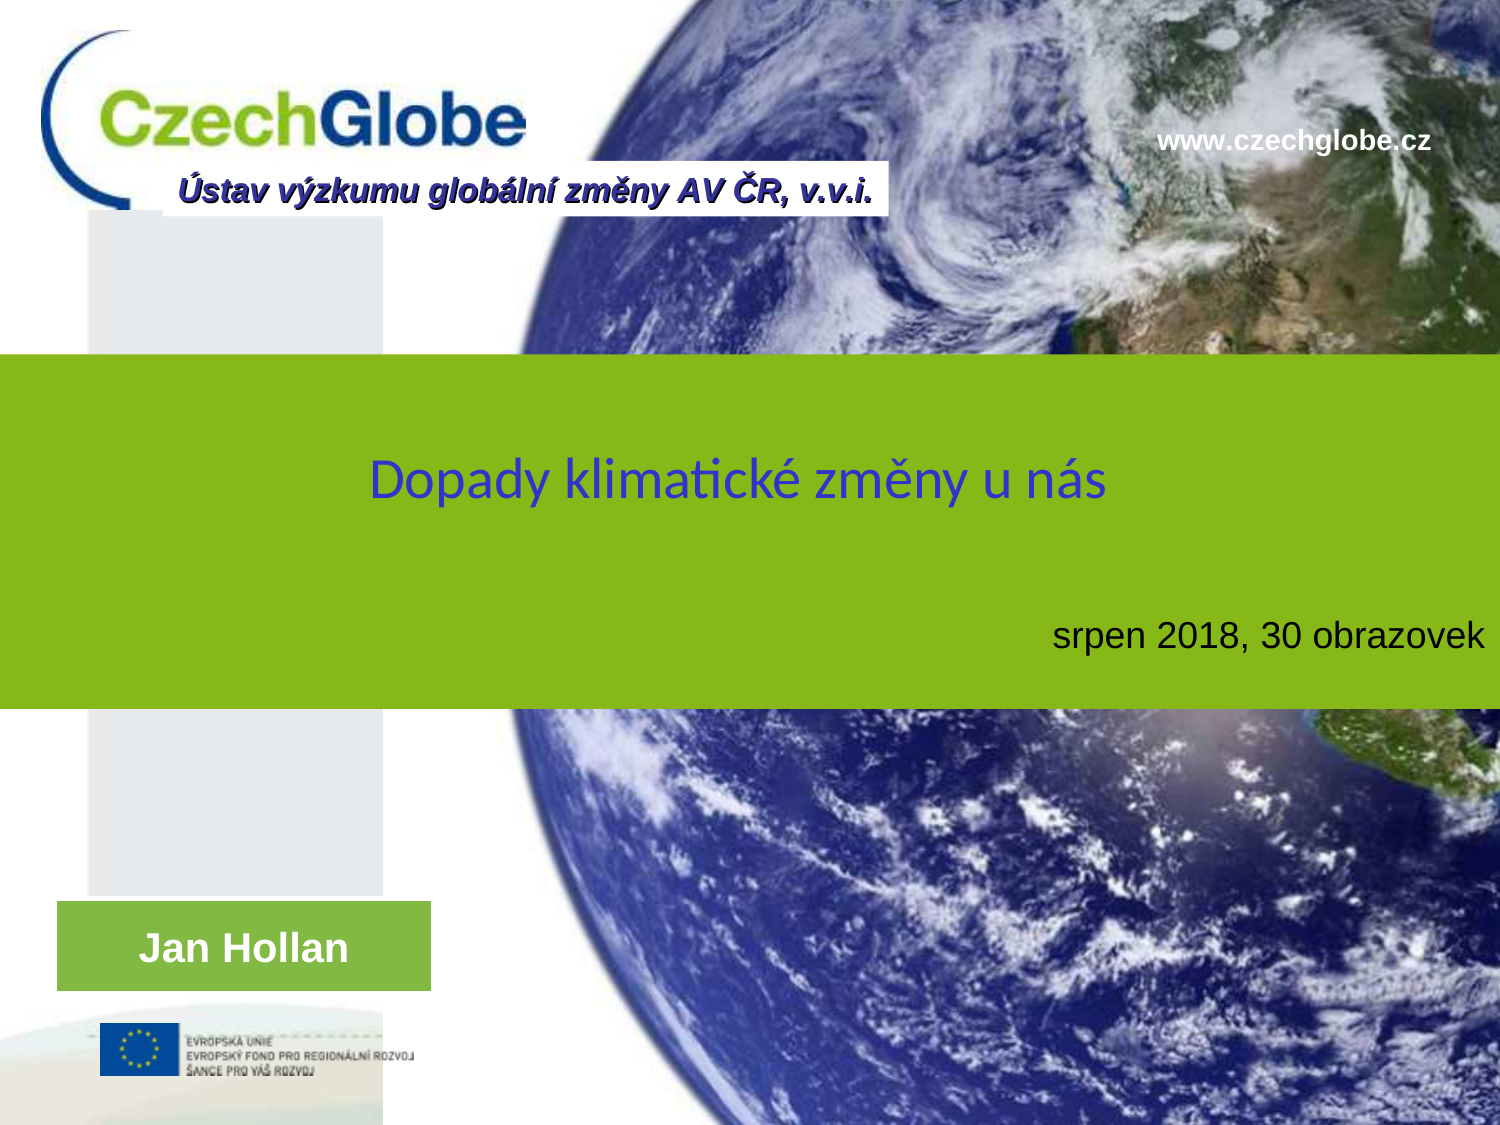

www.czechglobe.cz
Ústav výzkumu globální změny AV ČR, v.v.i.
# Dopady klimatické změny u nás
srpen 2018, 30 obrazovek
Jan Hollan